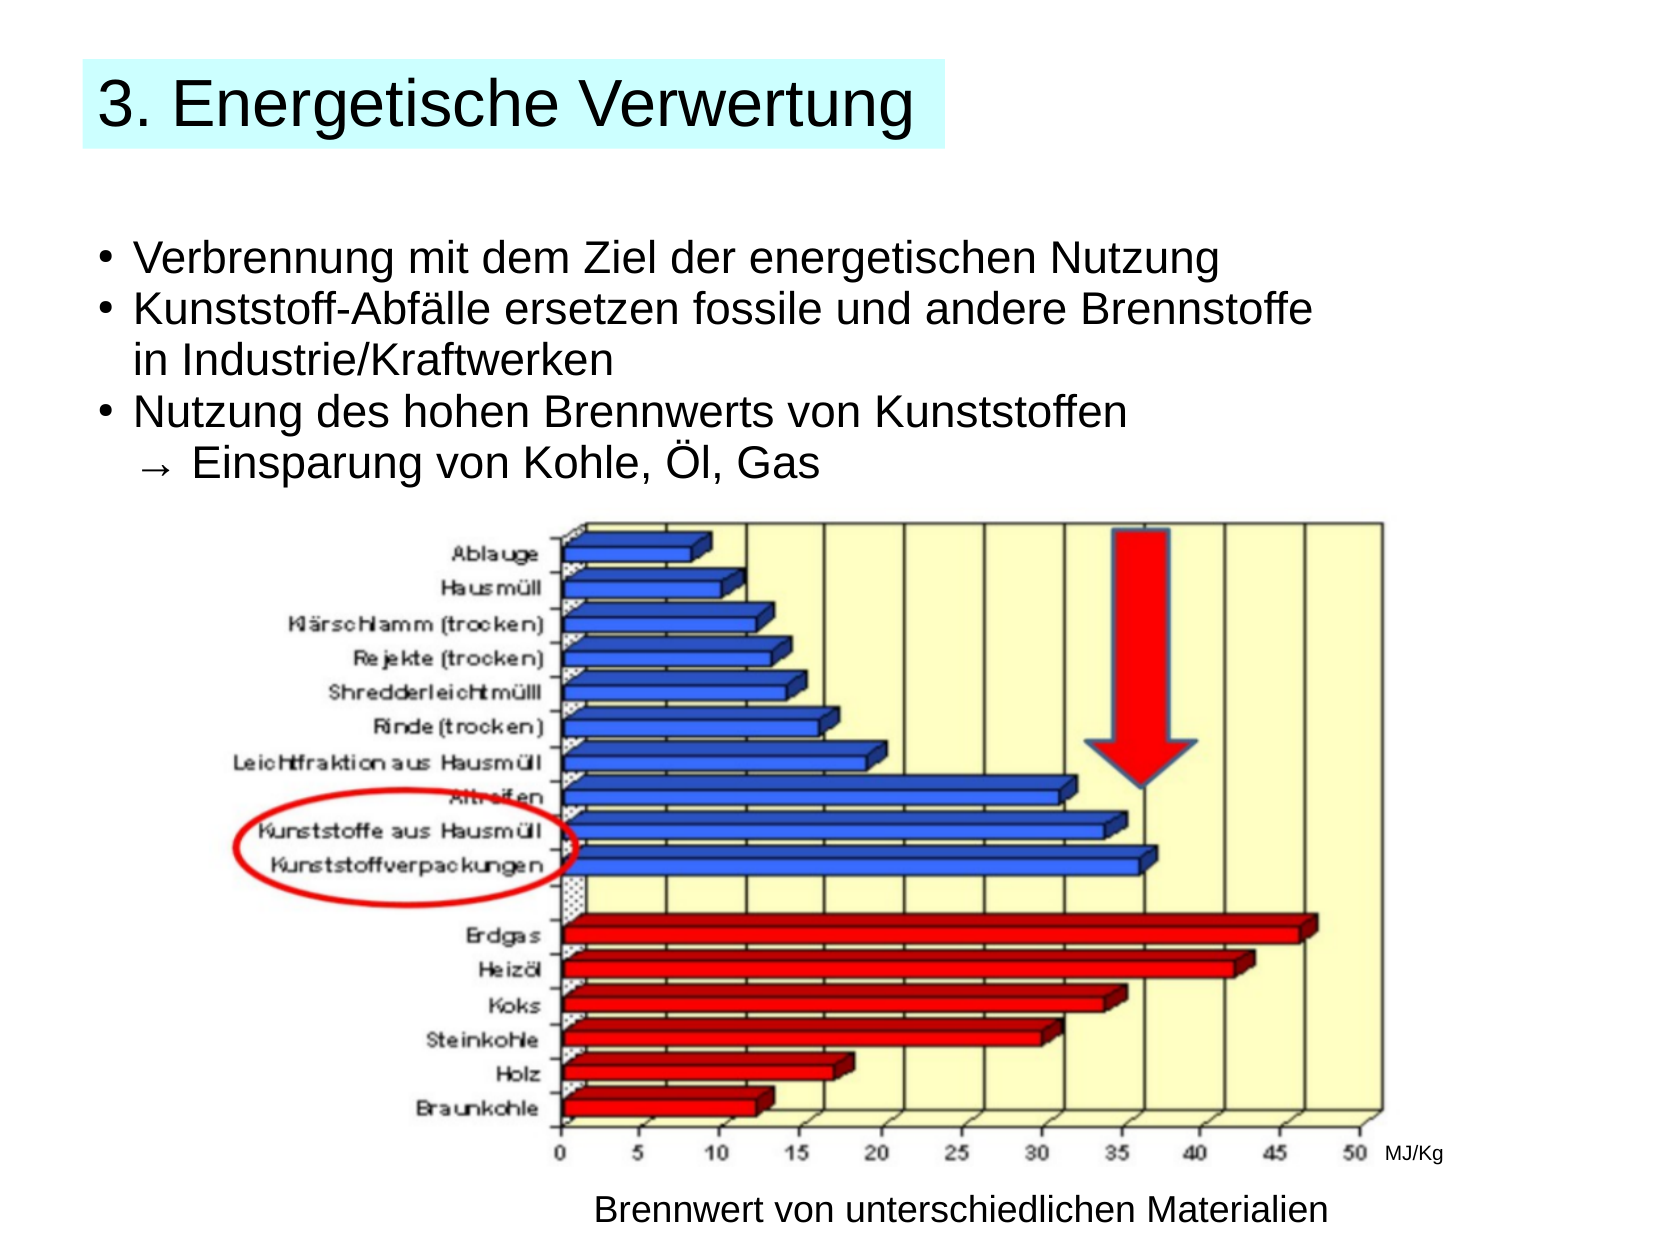

3. Energetische Verwertung
Verbrennung mit dem Ziel der energetischen Nutzung
Kunststoff-Abfälle ersetzen fossile und andere Brennstoffe
in Industrie/Kraftwerken
Nutzung des hohen Brennwerts von Kunststoffen
→ Einsparung von Kohle, Öl, Gas
MJ/Kg
Brennwert von unterschiedlichen Materialien